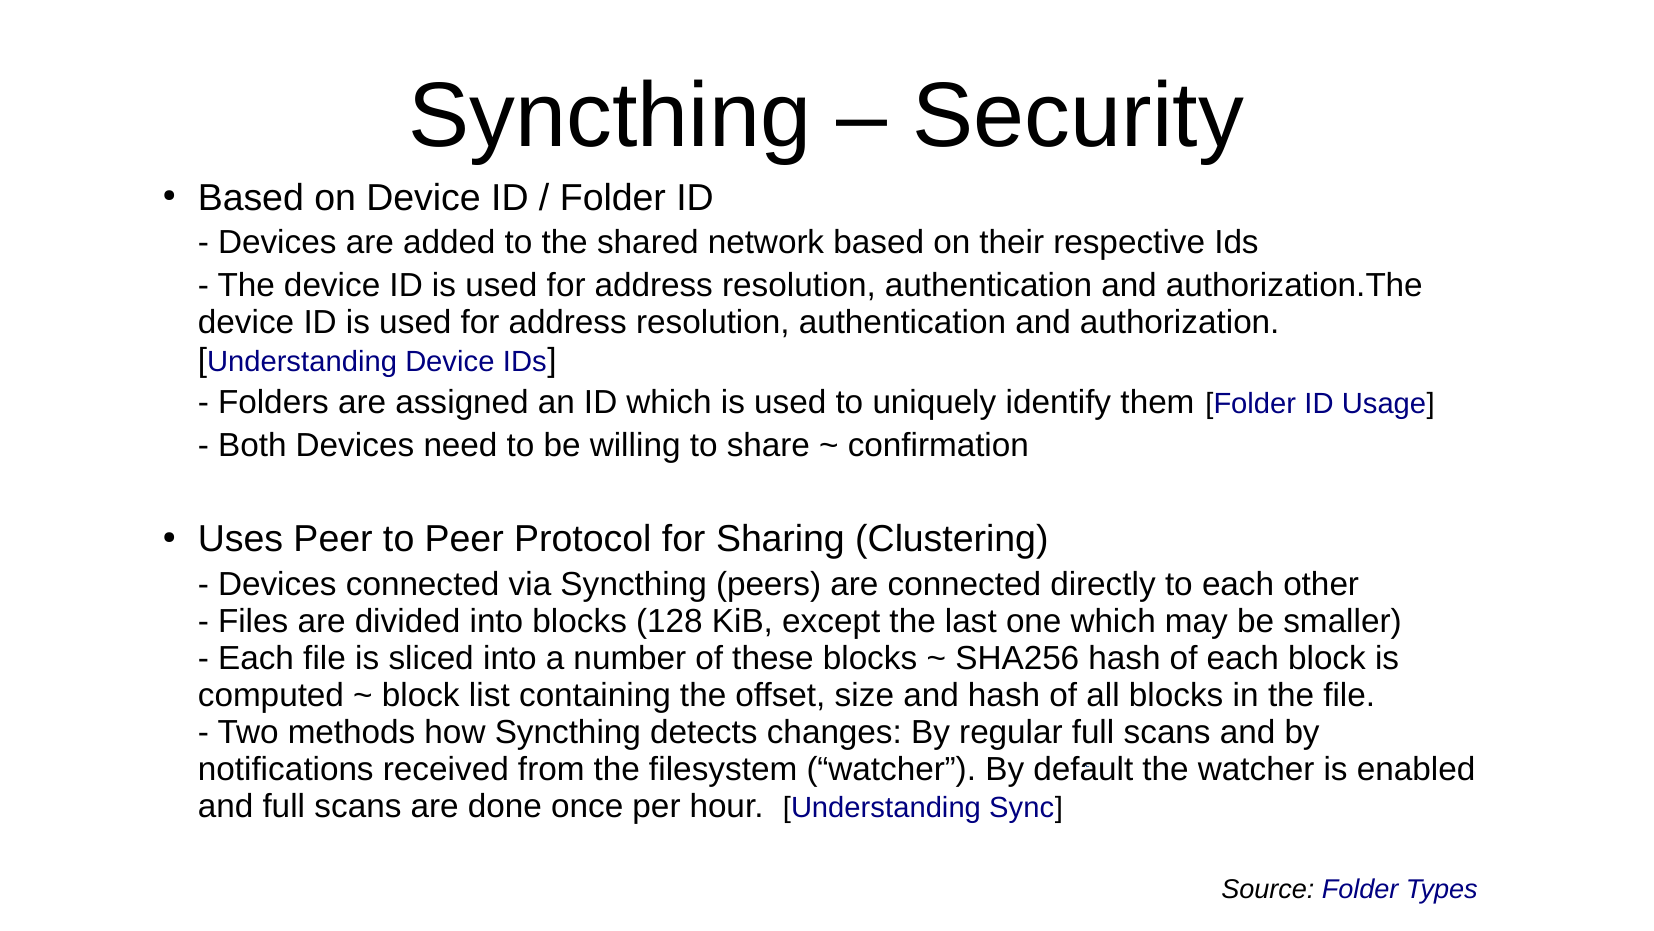

# Syncthing – Security
Based on Device ID / Folder ID
- Devices are added to the shared network based on their respective Ids
- The device ID is used for address resolution, authentication and authorization.The device ID is used for address resolution, authentication and authorization.
[Understanding Device IDs]
- Folders are assigned an ID which is used to uniquely identify them [Folder ID Usage]
- Both Devices need to be willing to share ~ confirmation
Uses Peer to Peer Protocol for Sharing (Clustering)
- Devices connected via Syncthing (peers) are connected directly to each other
- Files are divided into blocks (128 KiB, except the last one which may be smaller)
- Each file is sliced into a number of these blocks ~ SHA256 hash of each block is computed ~ block list containing the offset, size and hash of all blocks in the file.
- Two methods how Syncthing detects changes: By regular full scans and by notifications received from the filesystem (“watcher”). By default the watcher is enabled and full scans are done once per hour. [Understanding Sync]
Source: Folder Types